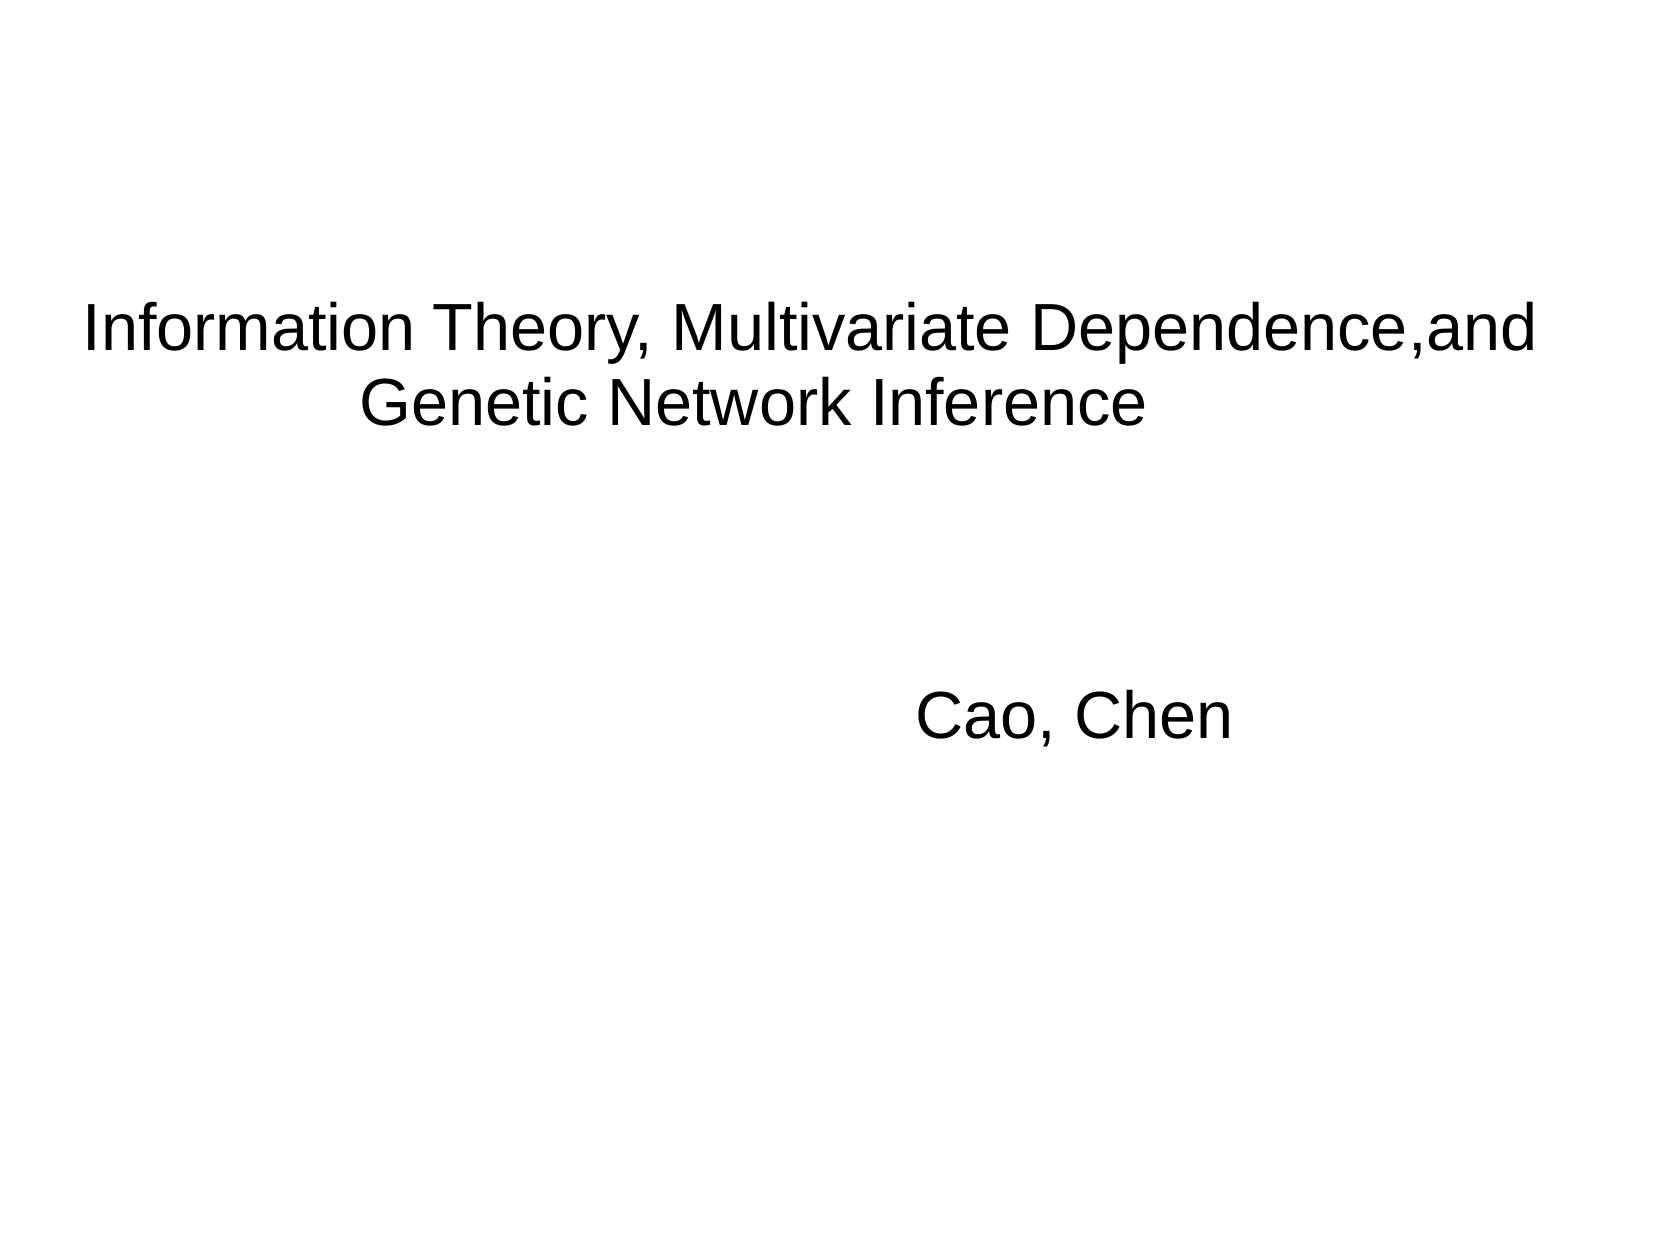

#
Information Theory, Multivariate Dependence,and Genetic Network Inference
 Cao, Chen